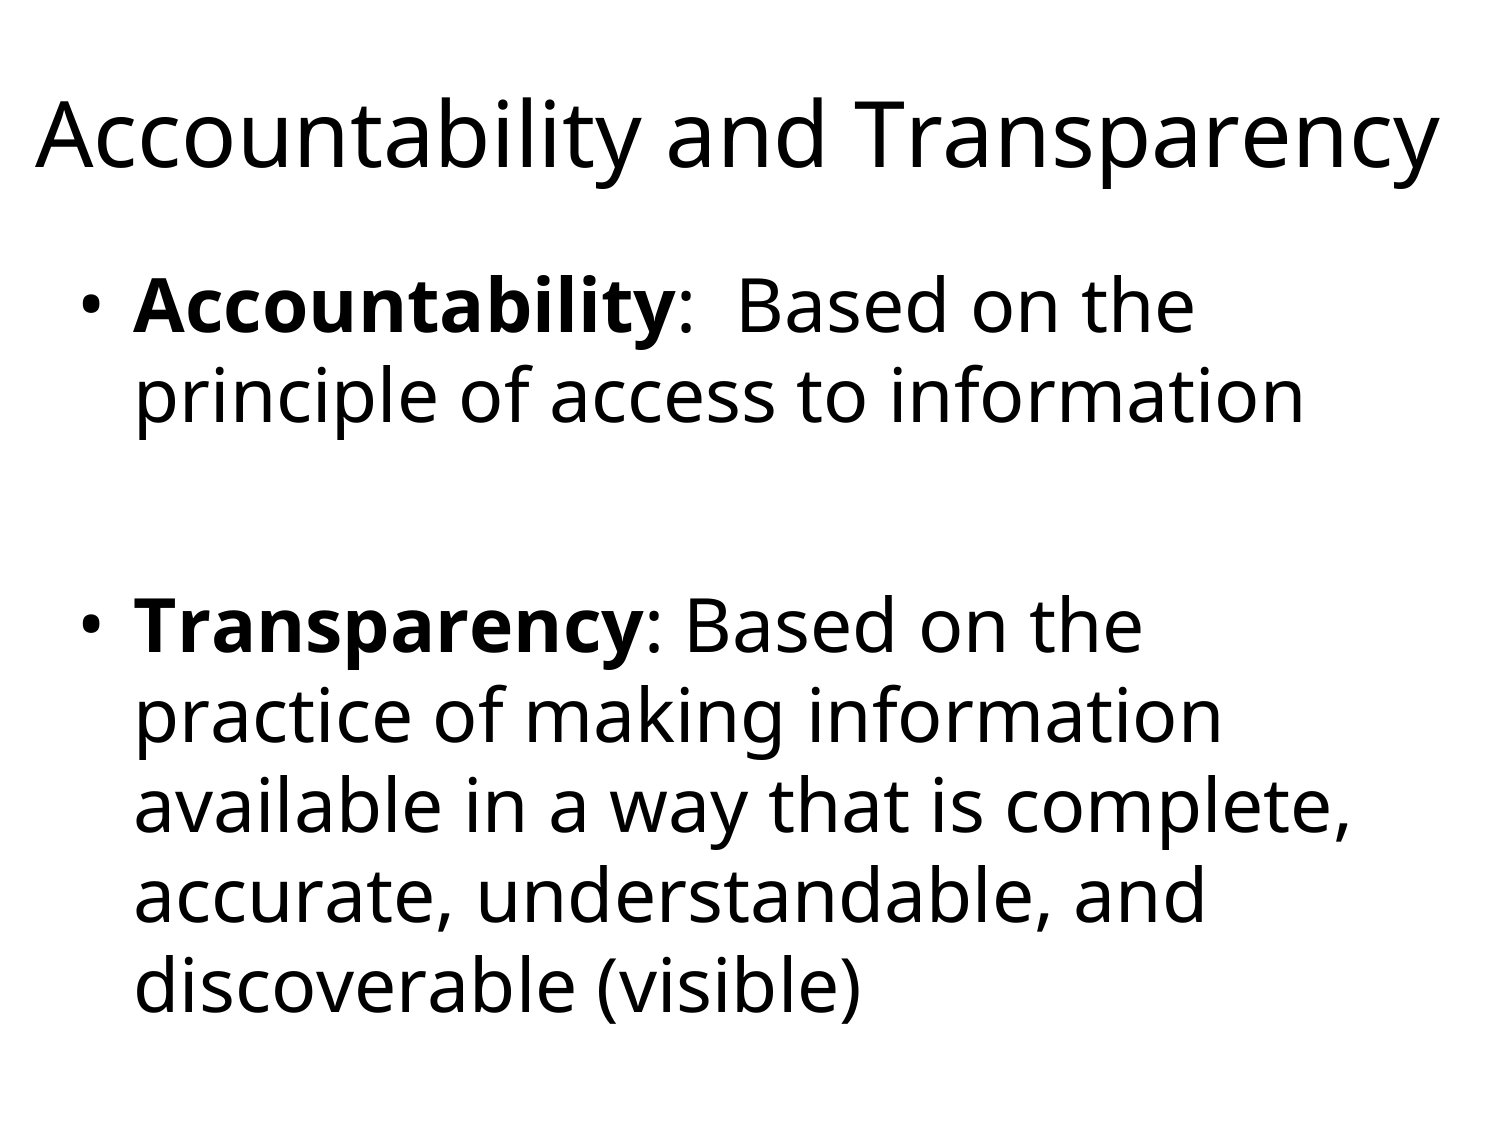

# Accountability and Transparency
Accountability: Based on the principle of access to information
Transparency: Based on the practice of making information available in a way that is complete, accurate, understandable, and discoverable (visible)